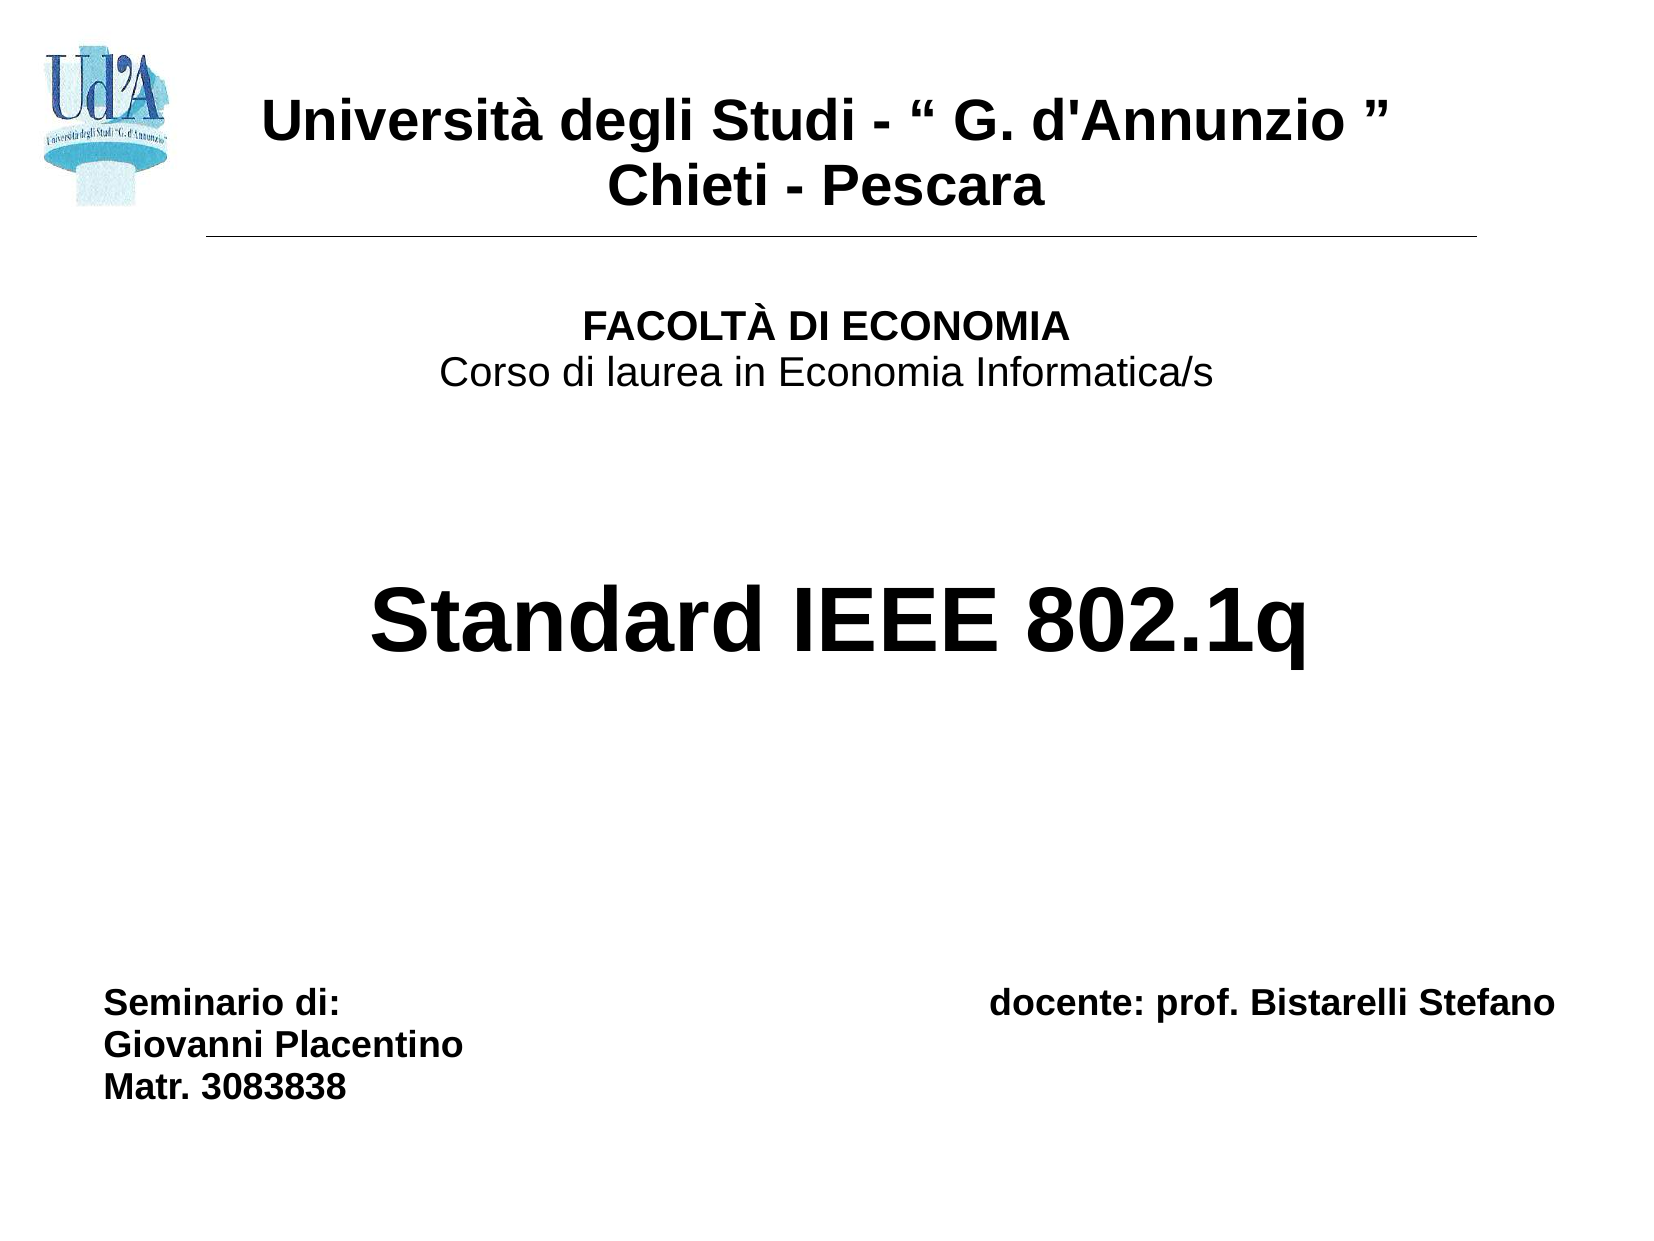

Università degli Studi - “ G. d'Annunzio ”
Chieti - Pescara
FACOLTÀ DI ECONOMIA
Corso di laurea in Economia Informatica/s
Standard IEEE 802.1q
Seminario di:
Giovanni Placentino
Matr. 3083838
docente: prof. Bistarelli Stefano